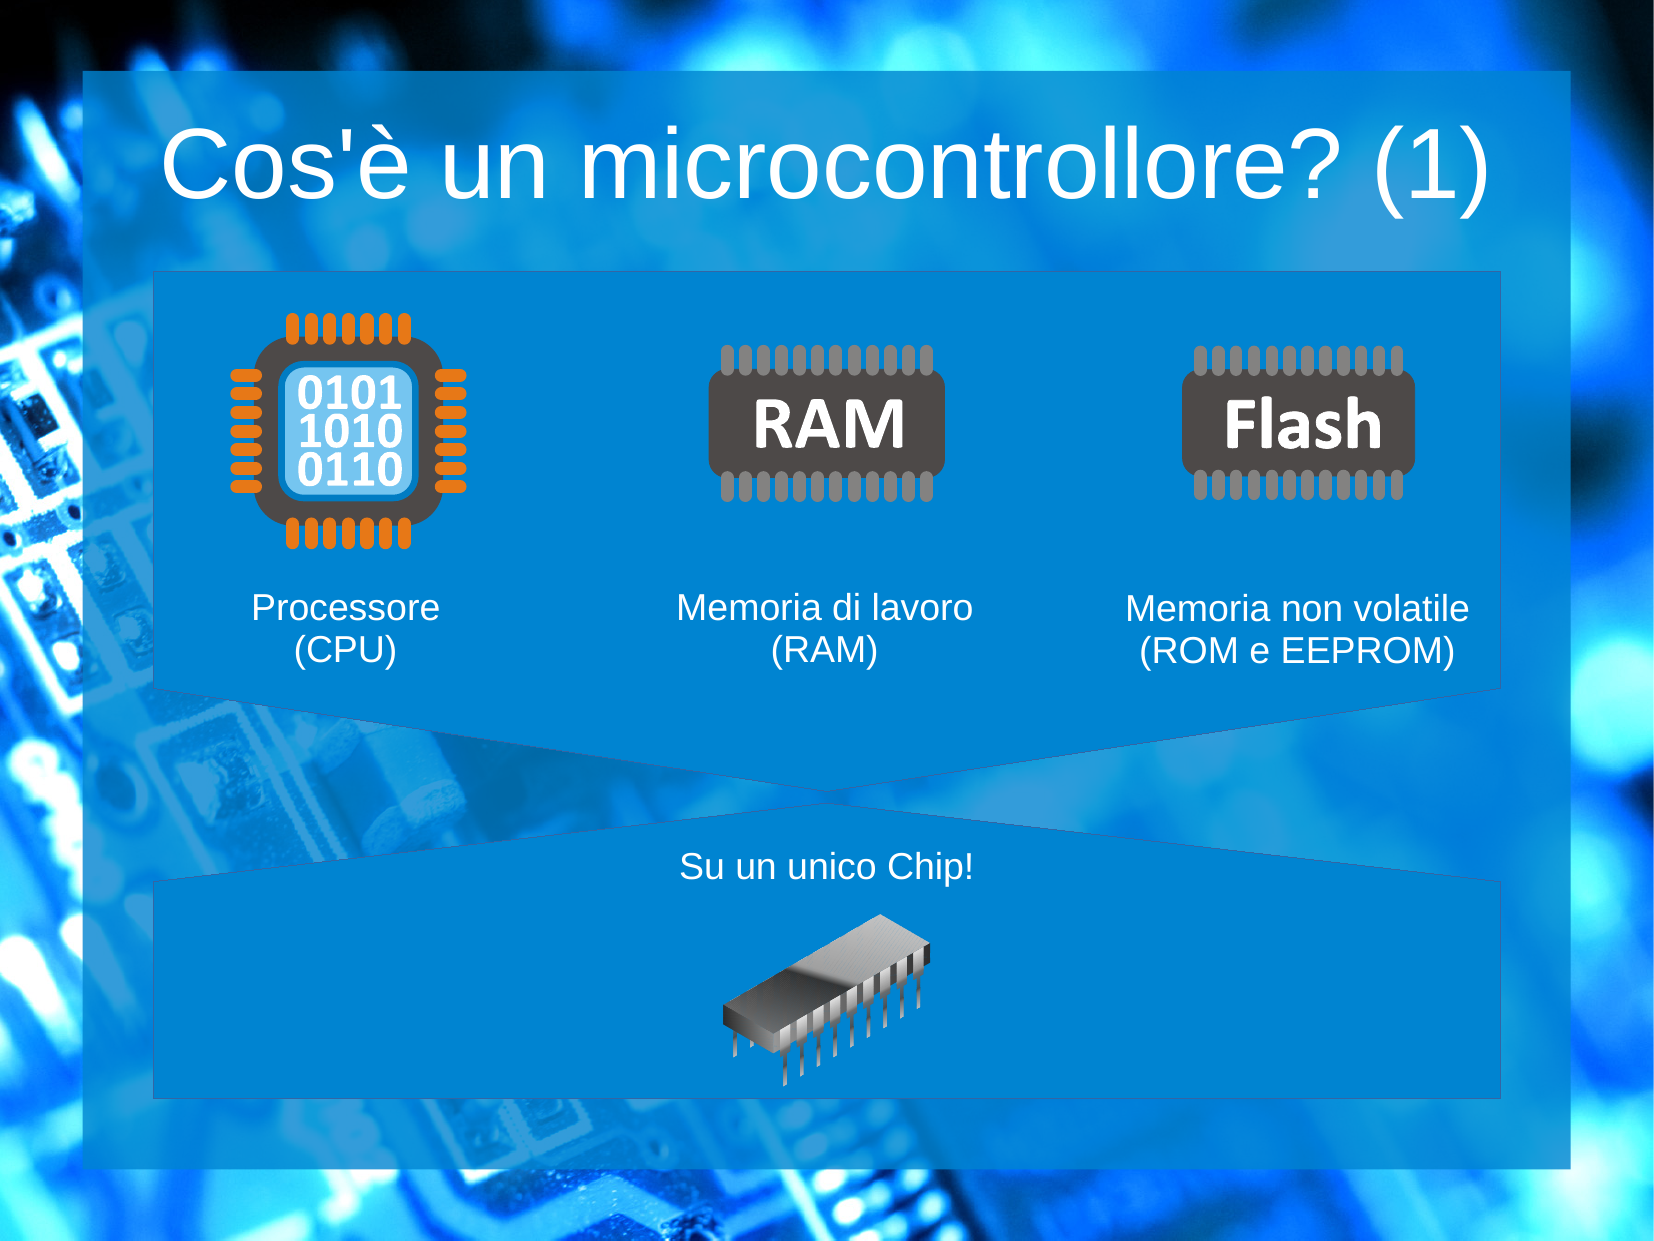

# Cos'è un microcontrollore? (1)
Processore
(CPU)
Memoria di lavoro
(RAM)
Memoria non volatile
(ROM e EEPROM)
Su un unico Chip!